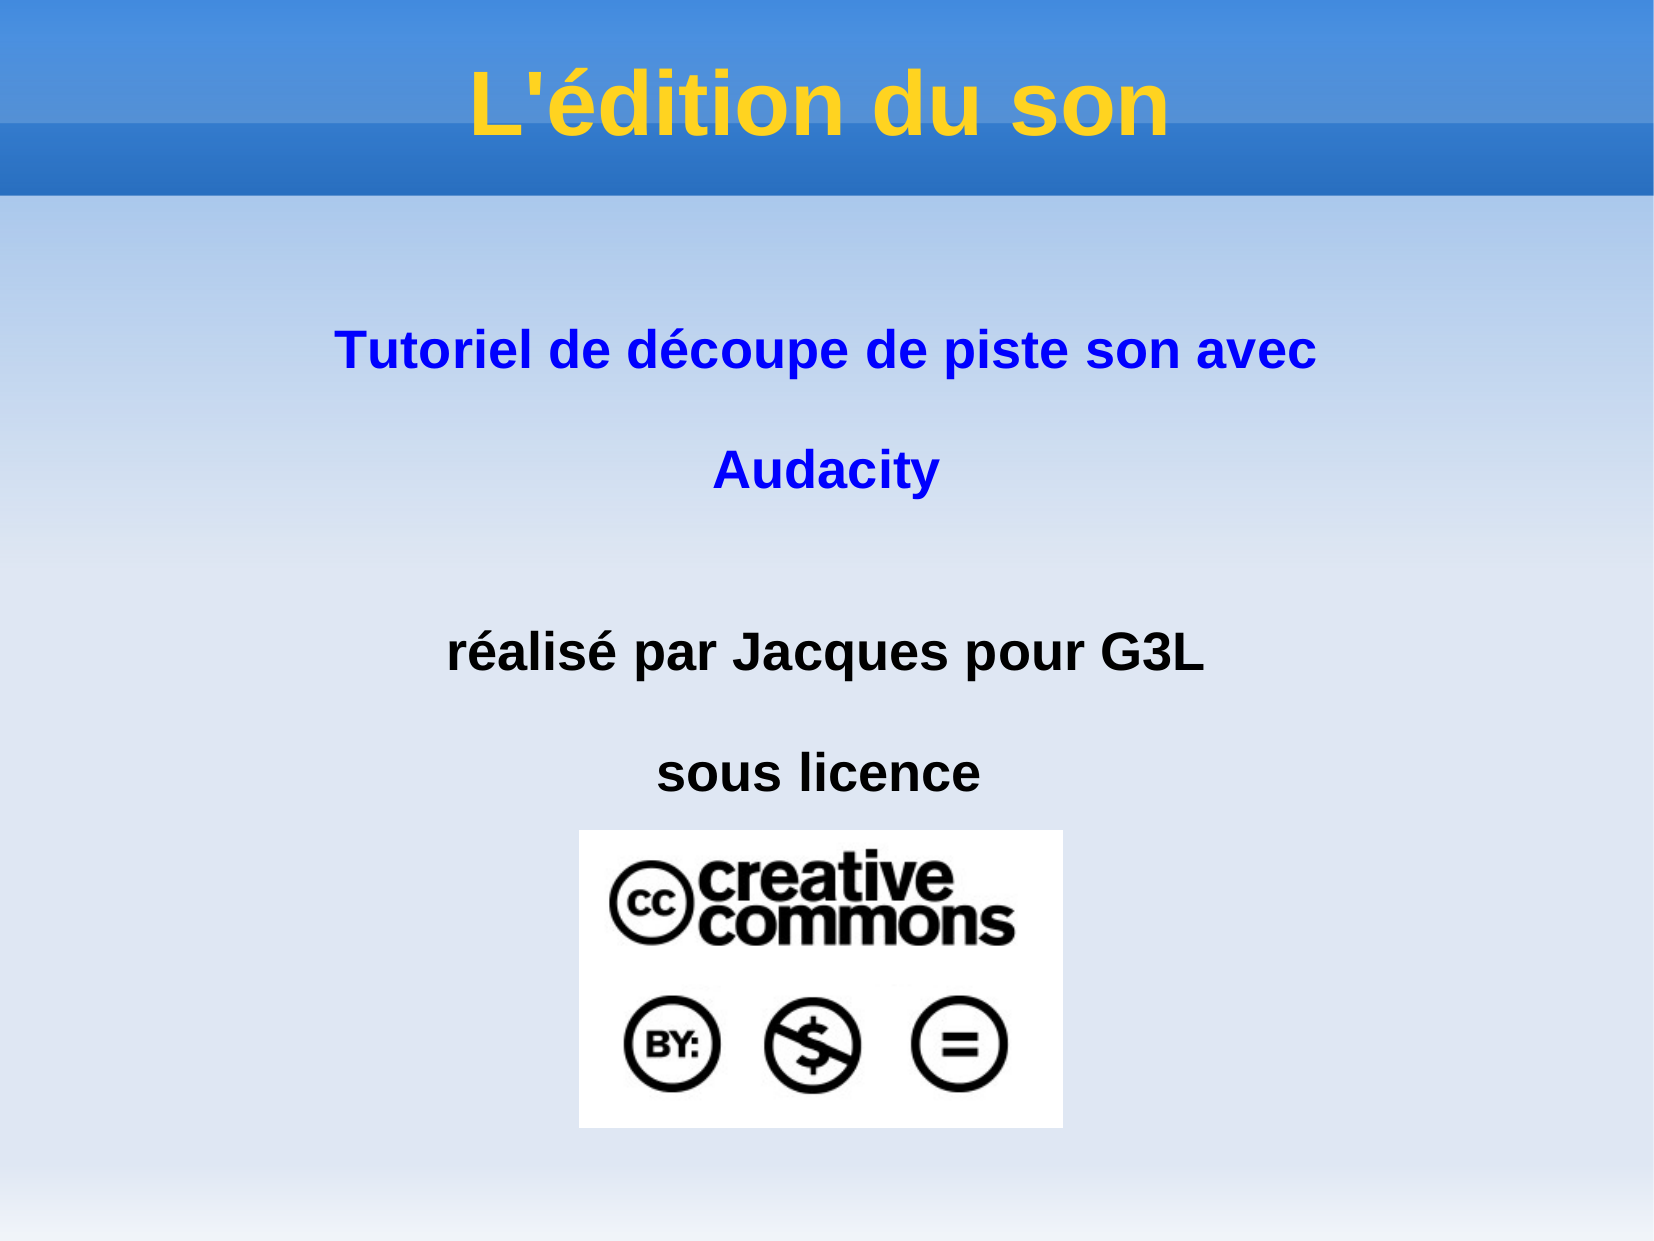

# L'édition du son
Tutoriel de découpe de piste son avec
Audacity
réalisé par Jacques pour G3L
sous licence